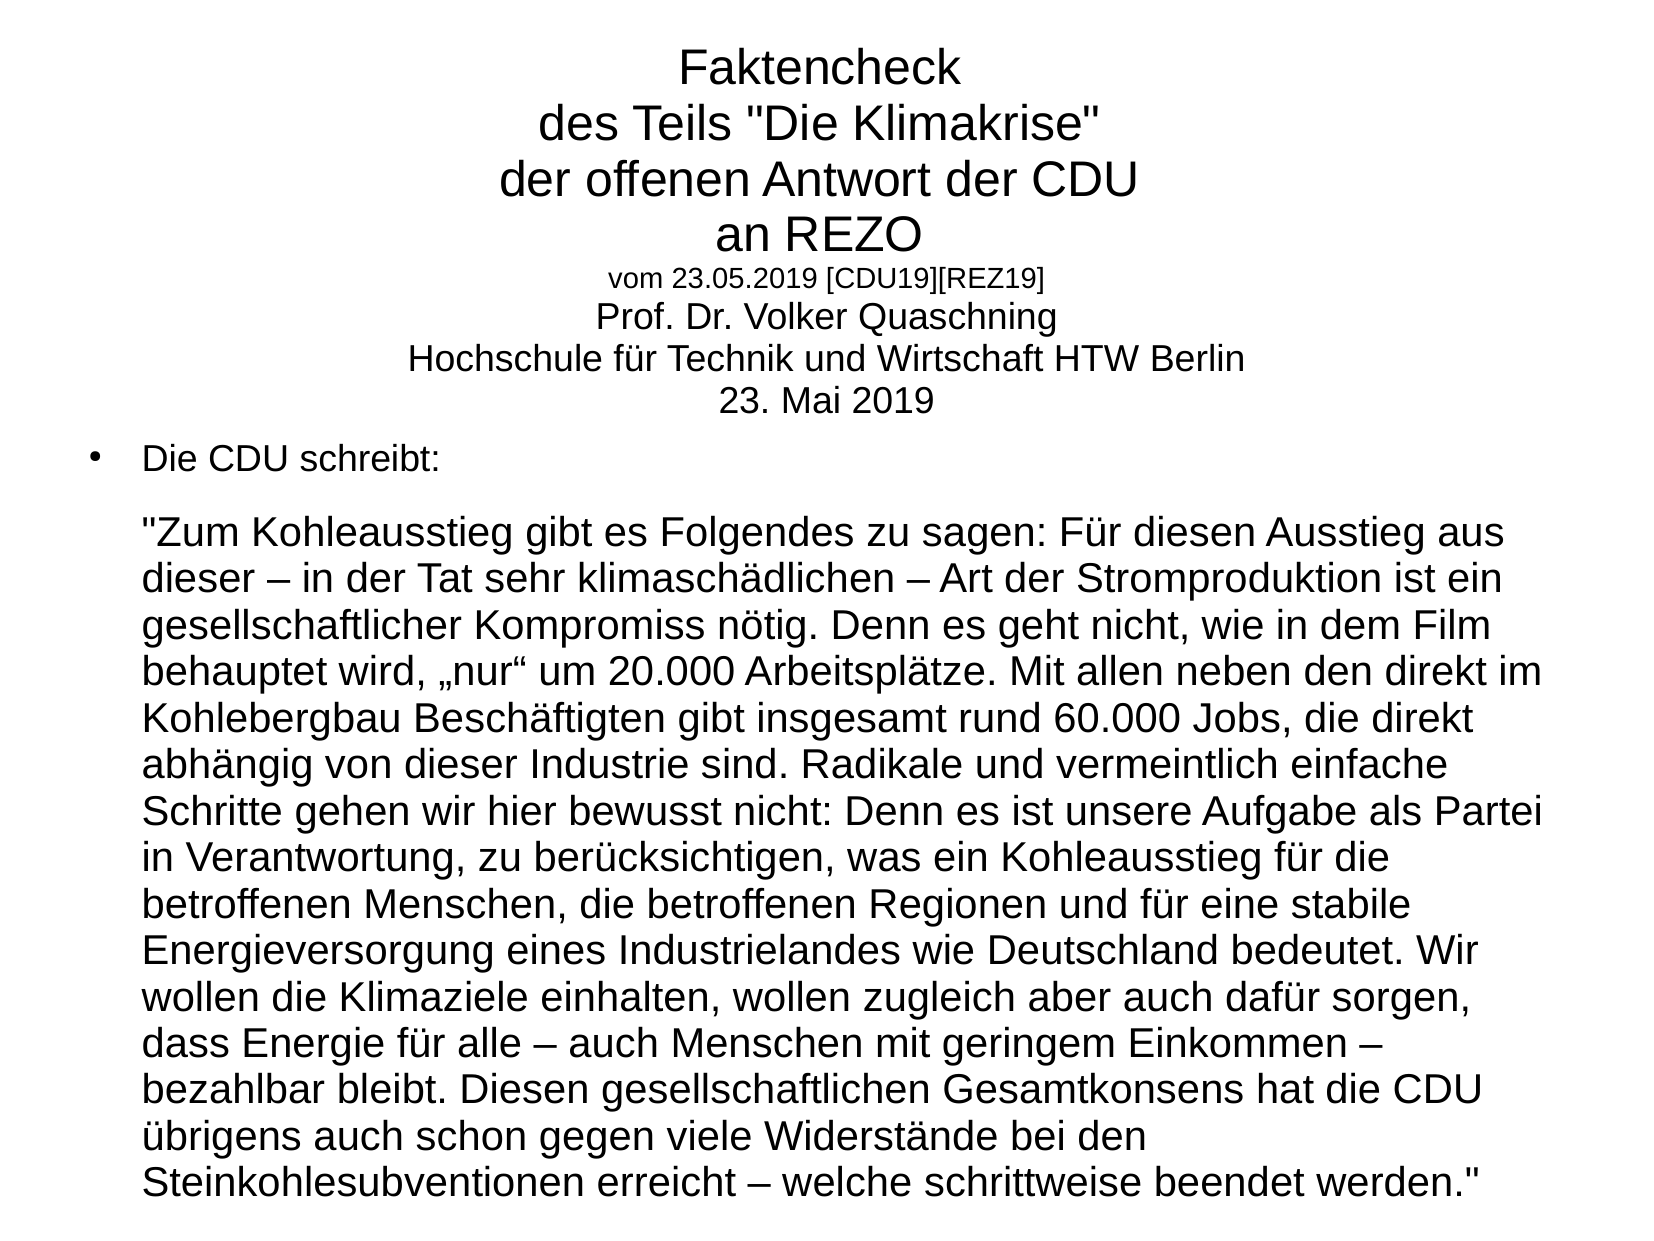

# Faktencheck des Teils "Die Klimakrise" der offenen Antwort der CDU an REZO vom 23.05.2019 [CDU19][REZ19] Prof. Dr. Volker Quaschning Hochschule für Technik und Wirtschaft HTW Berlin 23. Mai 2019
Die CDU schreibt:
"Zum Kohleausstieg gibt es Folgendes zu sagen: Für diesen Ausstieg aus dieser – in der Tat sehr klimaschädlichen – Art der Stromproduktion ist ein gesellschaftlicher Kompromiss nötig. Denn es geht nicht, wie in dem Film behauptet wird, „nur“ um 20.000 Arbeitsplätze. Mit allen neben den direkt im Kohlebergbau Beschäftigten gibt insgesamt rund 60.000 Jobs, die direkt abhängig von dieser Industrie sind. Radikale und vermeintlich einfache Schritte gehen wir hier bewusst nicht: Denn es ist unsere Aufgabe als Partei in Verantwortung, zu berücksichtigen, was ein Kohleausstieg für die betroffenen Menschen, die betroffenen Regionen und für eine stabile Energieversorgung eines Industrielandes wie Deutschland bedeutet. Wir wollen die Klimaziele einhalten, wollen zugleich aber auch dafür sorgen, dass Energie für alle – auch Menschen mit geringem Einkommen – bezahlbar bleibt. Diesen gesellschaftlichen Gesamtkonsens hat die CDU übrigens auch schon gegen viele Widerstände bei den Steinkohlesubventionen erreicht – welche schrittweise beendet werden."